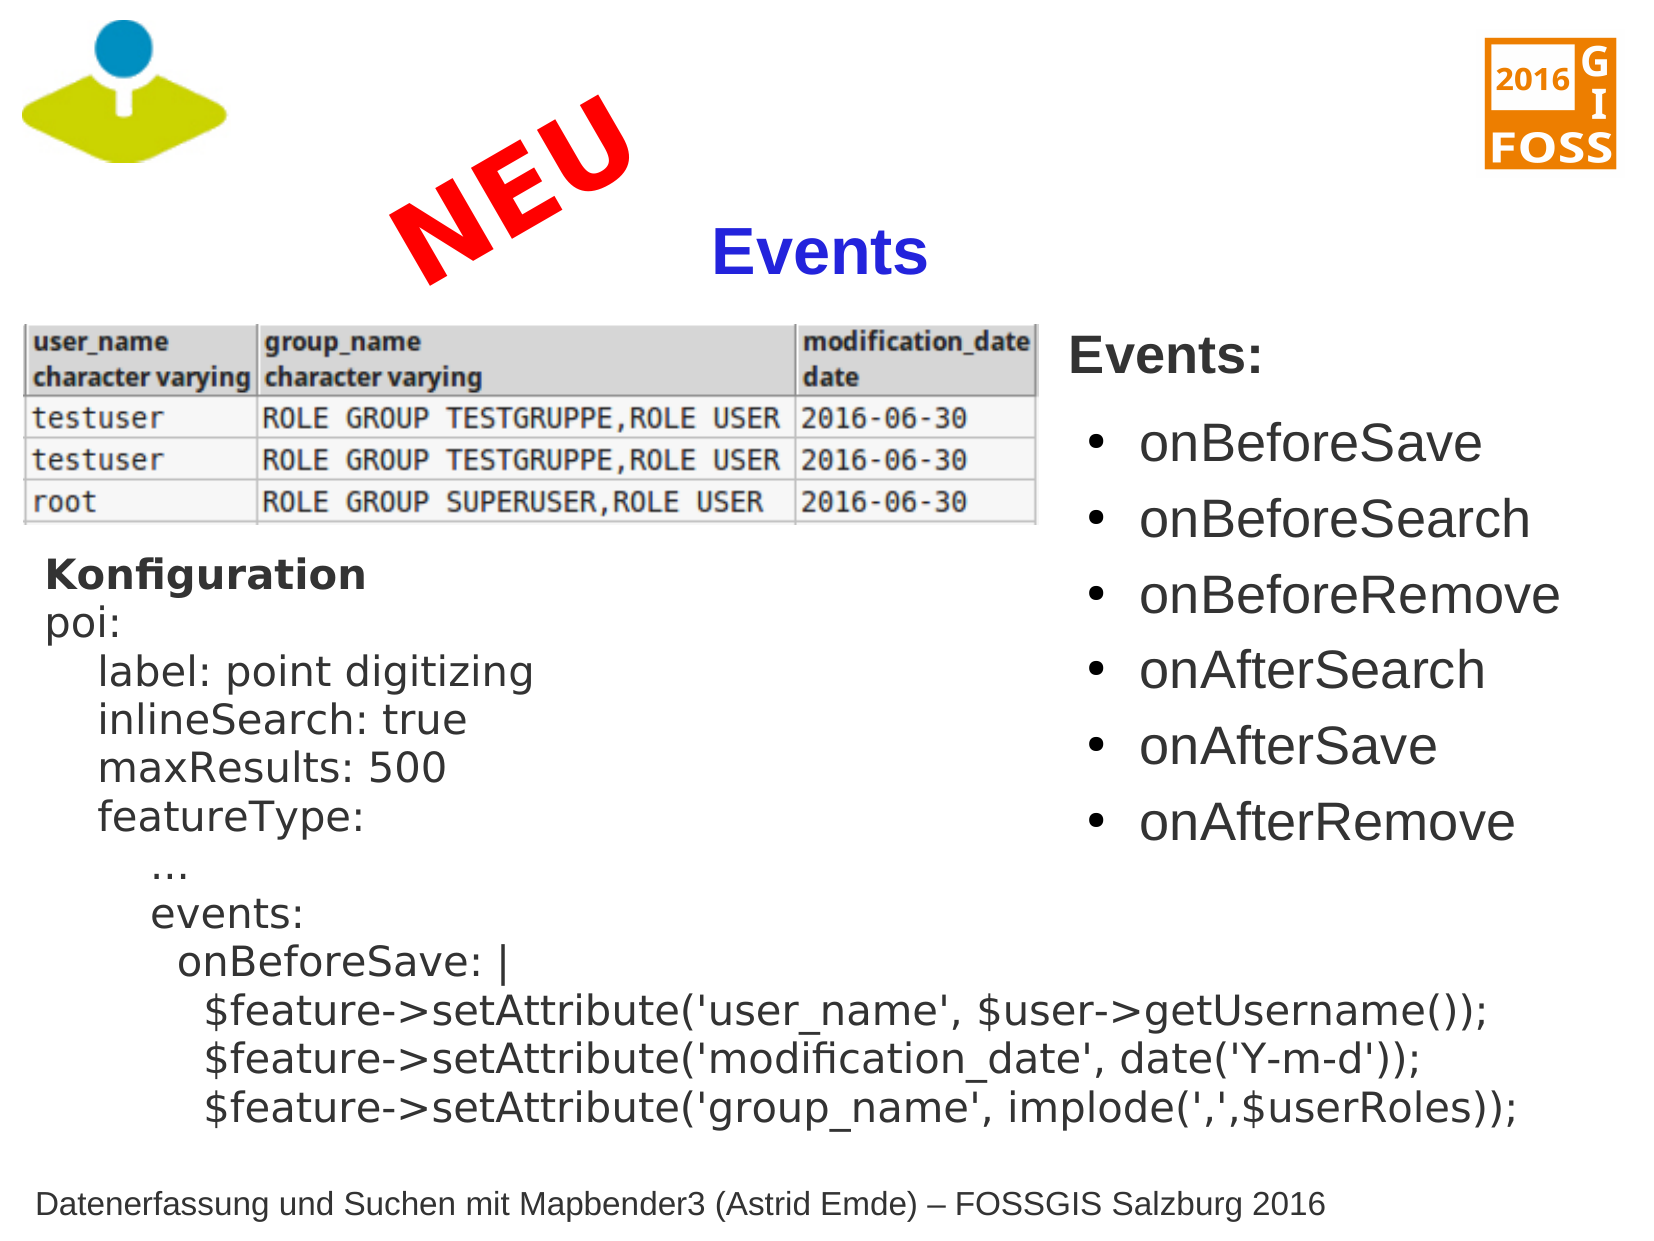

NEU
# Events
Events:
onBeforeSave
onBeforeSearch
onBeforeRemove
onAfterSearch
onAfterSave
onAfterRemove
Konfiguration
poi:
 label: point digitizing
 inlineSearch: true
 maxResults: 500
 featureType:
 ...
 events:
 onBeforeSave: |
 $feature->setAttribute('user_name', $user->getUsername());
 $feature->setAttribute('modification_date', date('Y-m-d'));
 $feature->setAttribute('group_name', implode(',',$userRoles));